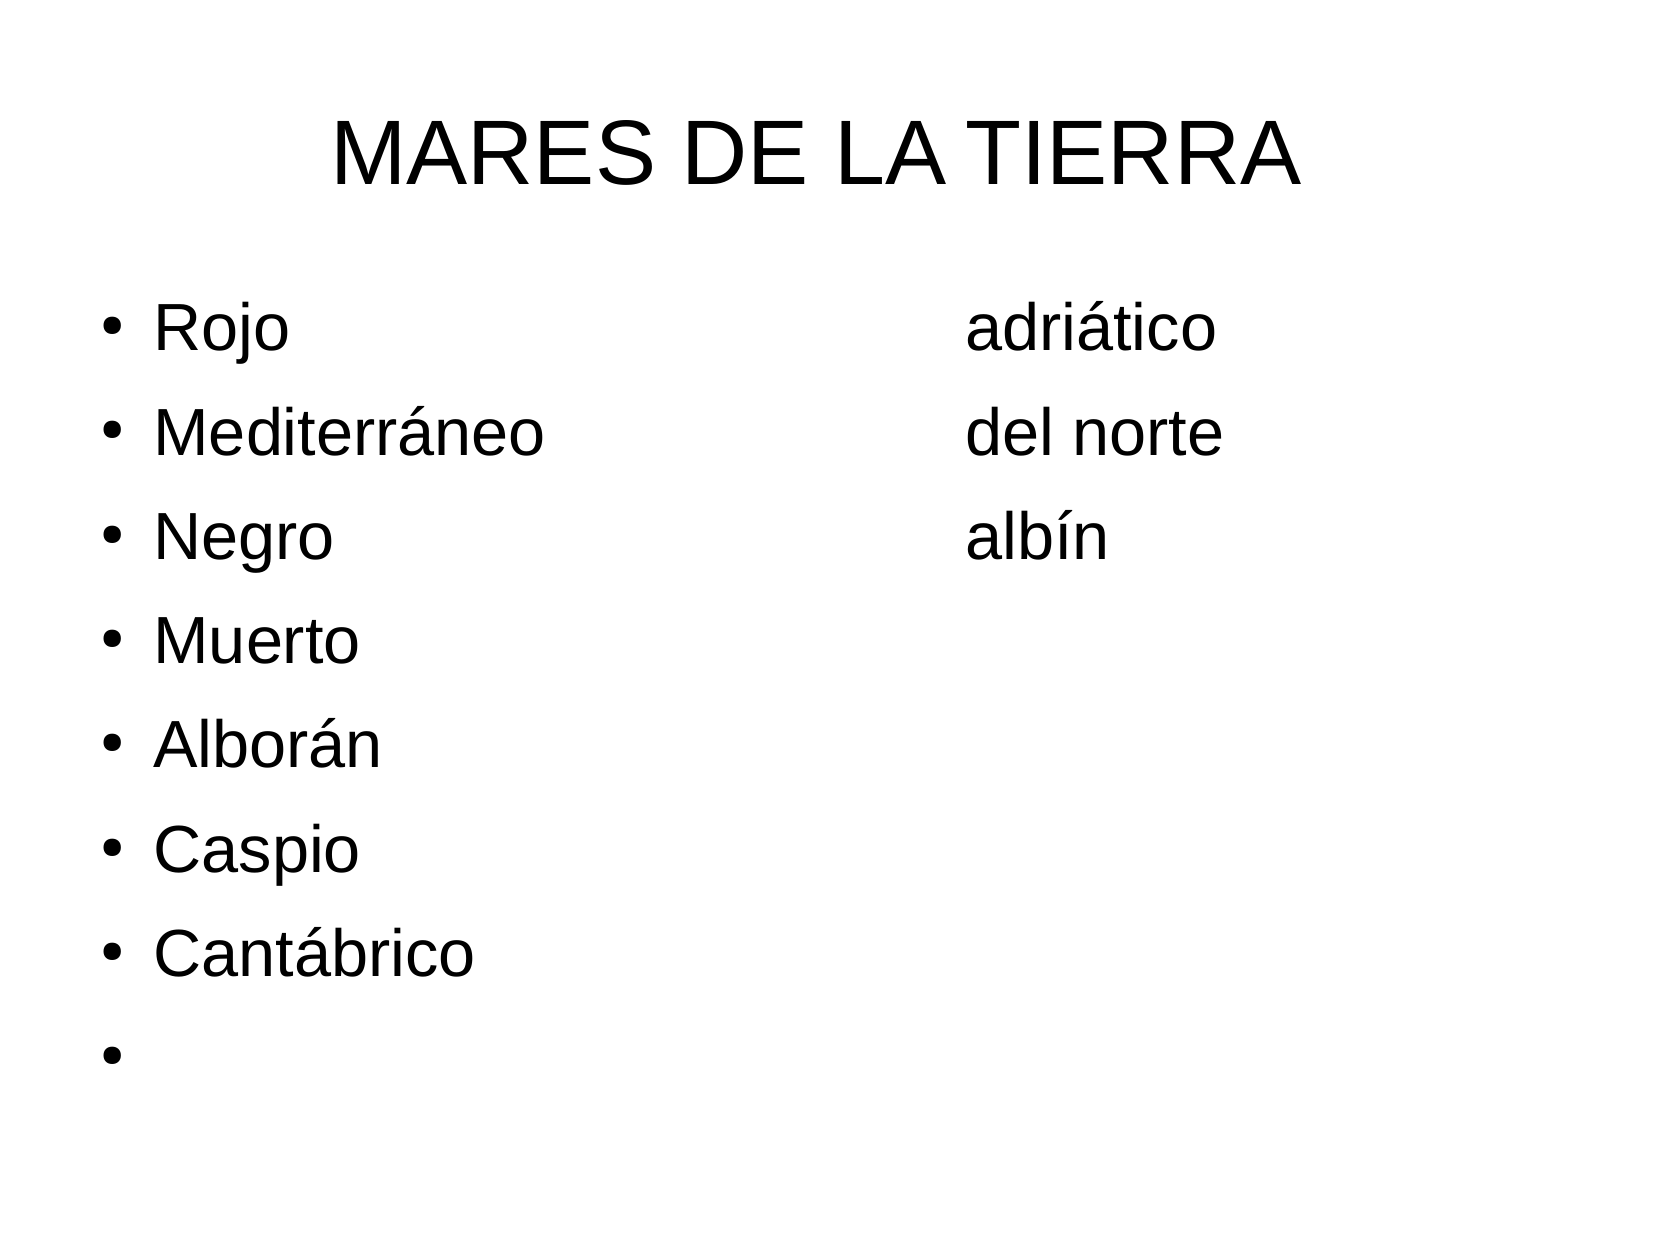

# MARES DE LA TIERRA
Rojo										adriático
Mediterráneo						del norte
Negro									albín
Muerto
Alborán
Caspio
Cantábrico